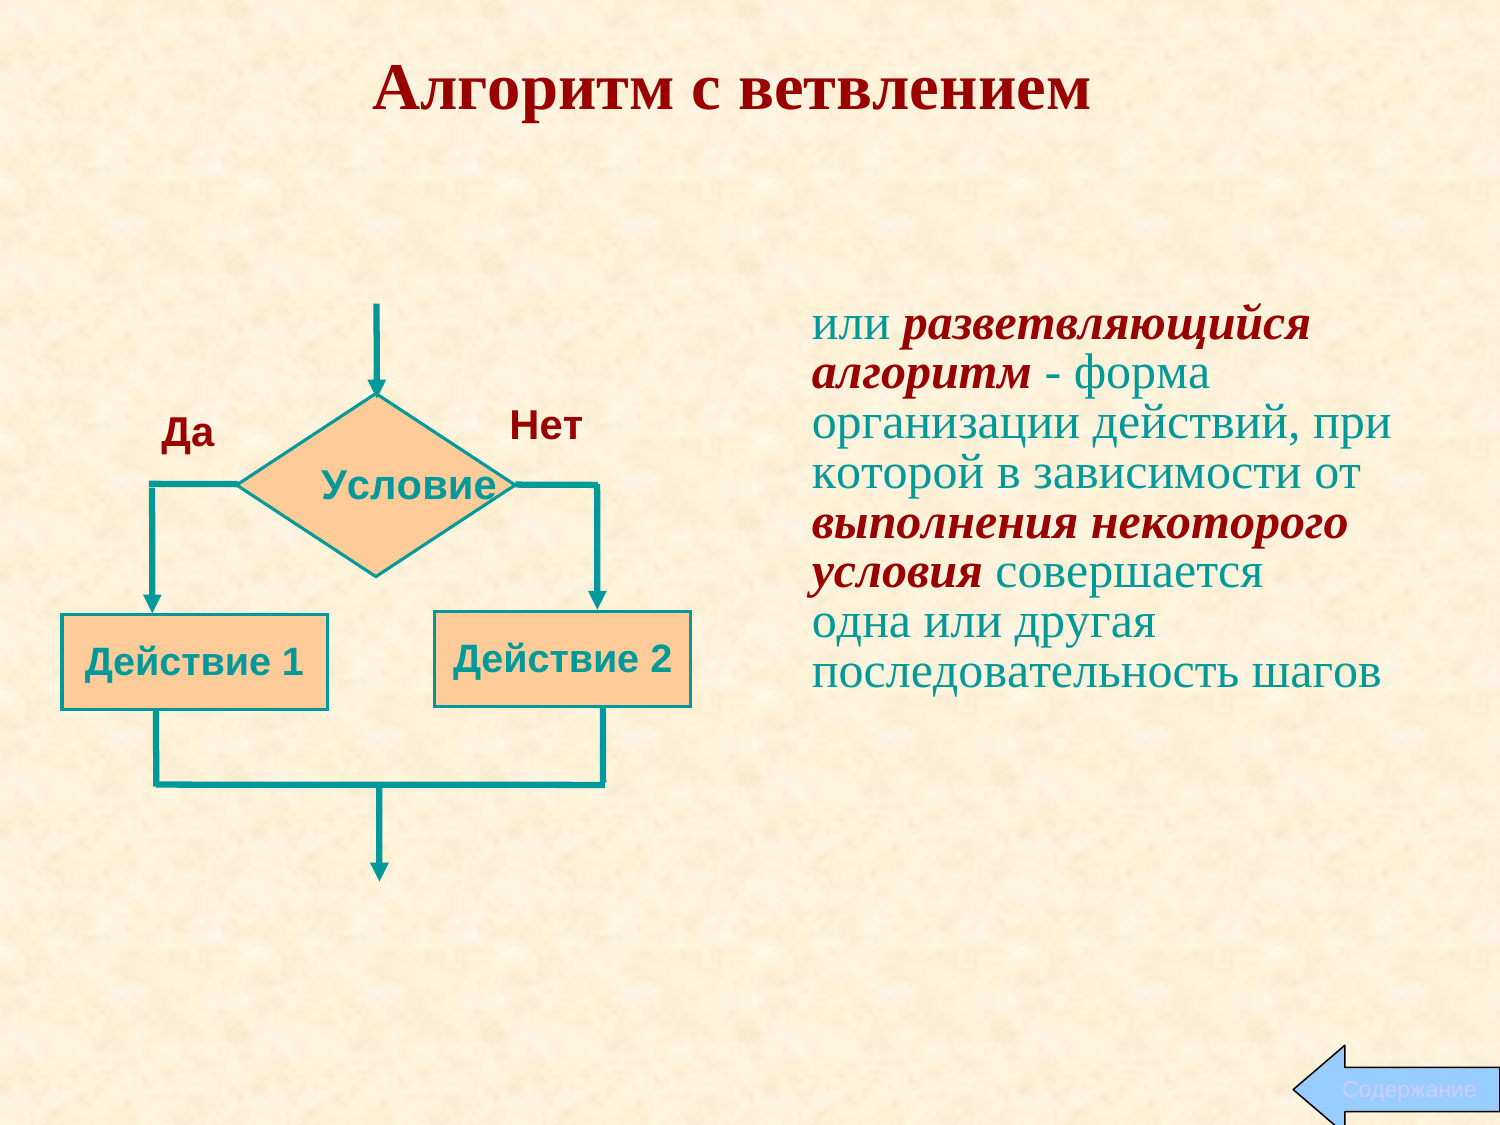

Алгоритм с ветвлением
или разветвляющийся алгоритм - форма организации действий, при которой в зависимости от выполнения некоторого условия совершается
одна или другая последовательность шагов
Условие
Нет
Да
Действие 2
Действие 1
Содержание